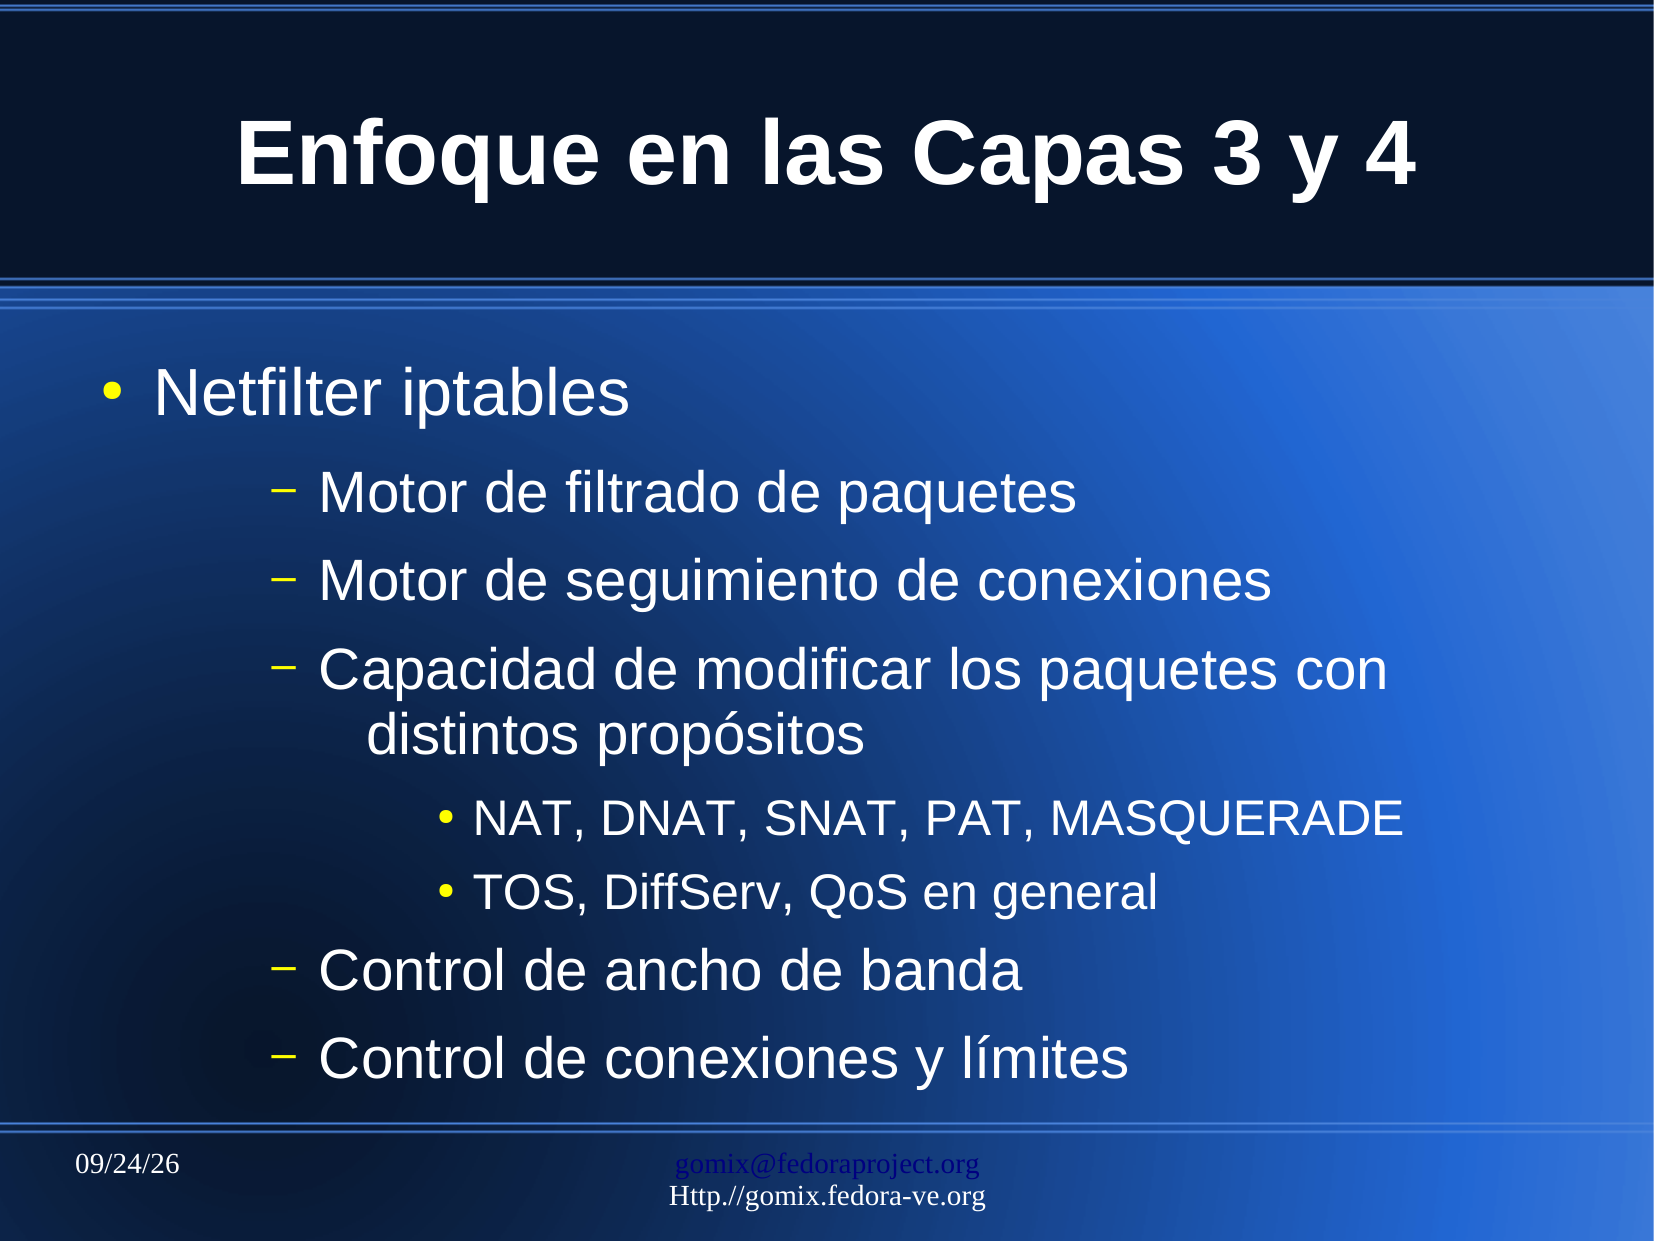

# Enfoque en las Capas 3 y 4
Netfilter iptables
Motor de filtrado de paquetes
Motor de seguimiento de conexiones
Capacidad de modificar los paquetes con distintos propósitos
NAT, DNAT, SNAT, PAT, MASQUERADE
TOS, DiffServ, QoS en general
Control de ancho de banda
Control de conexiones y límites